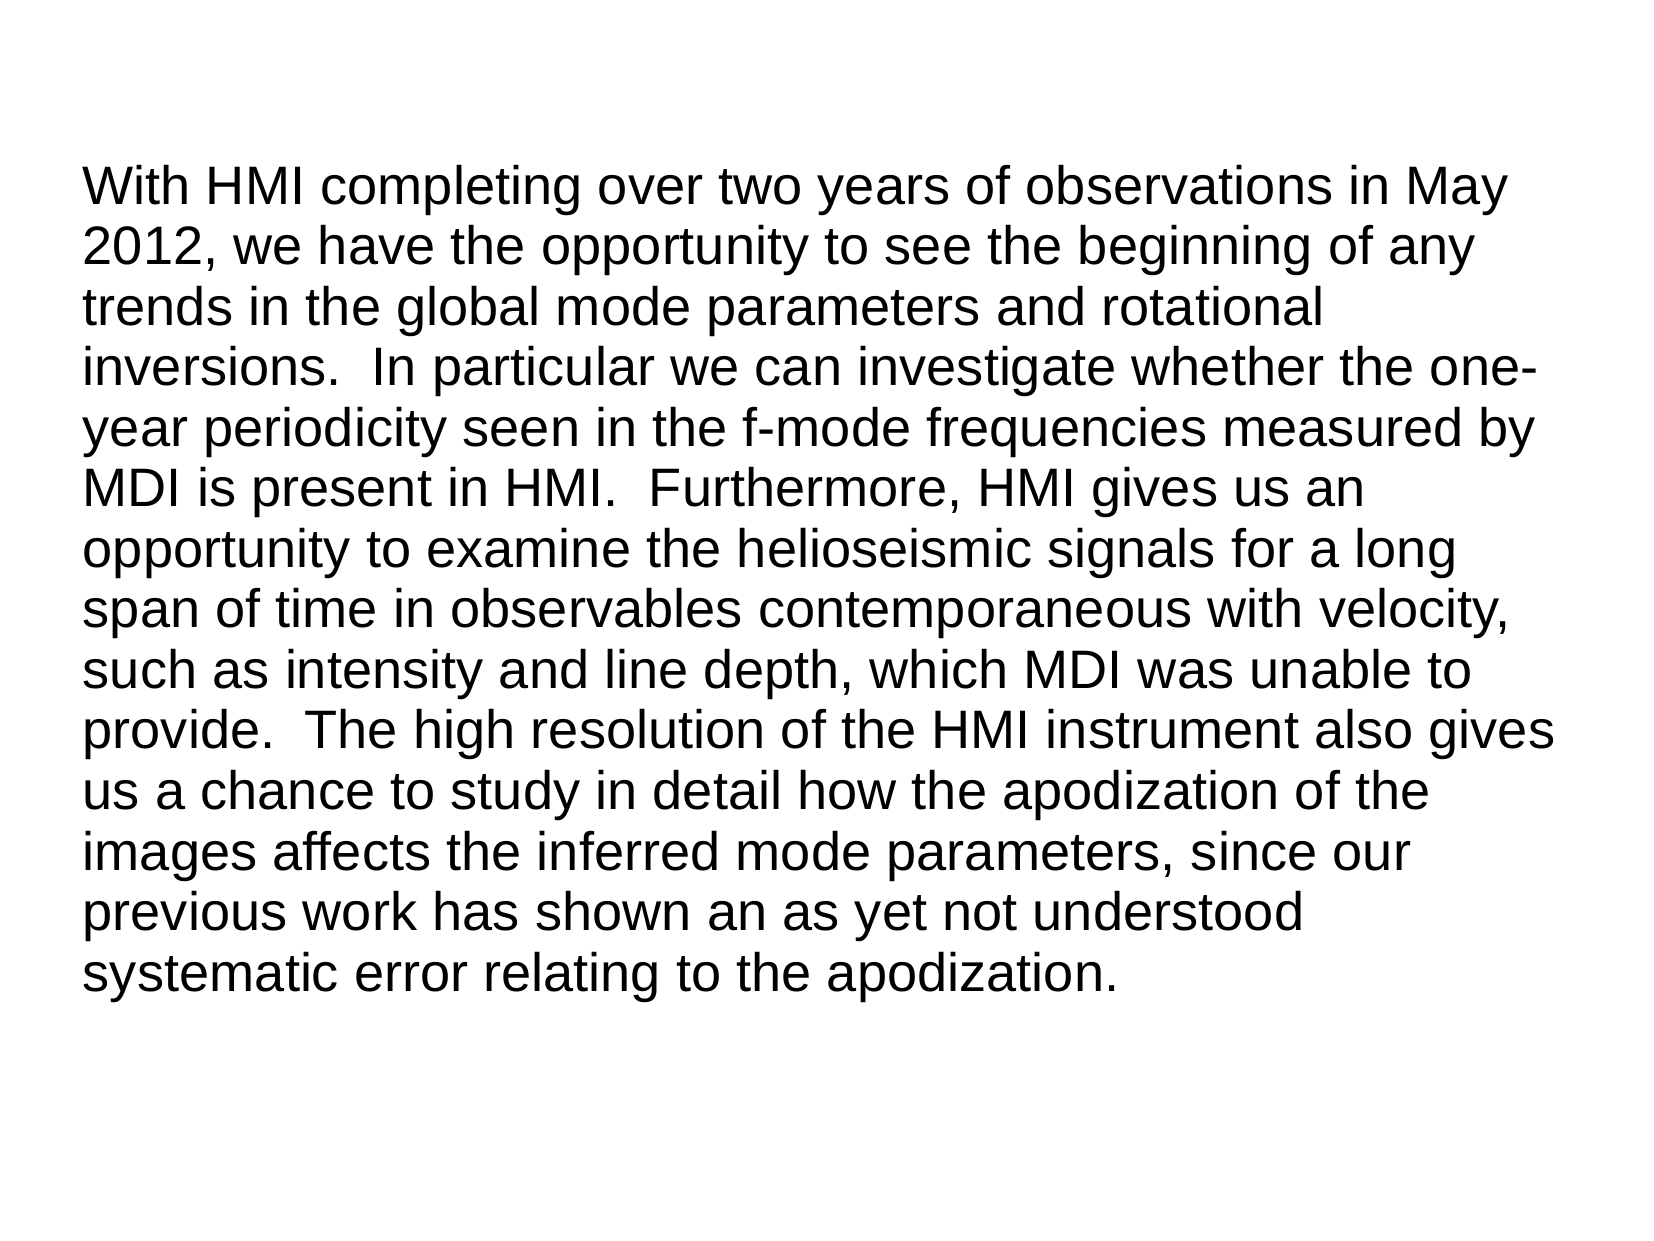

# With HMI completing over two years of observations in May 2012, we have the opportunity to see the beginning of any trends in the global mode parameters and rotational inversions. In particular we can investigate whether the one-year periodicity seen in the f-mode frequencies measured by MDI is present in HMI. Furthermore, HMI gives us an opportunity to examine the helioseismic signals for a long span of time in observables contemporaneous with velocity, such as intensity and line depth, which MDI was unable to provide. The high resolution of the HMI instrument also gives us a chance to study in detail how the apodization of the images affects the inferred mode parameters, since our previous work has shown an as yet not understood systematic error relating to the apodization.